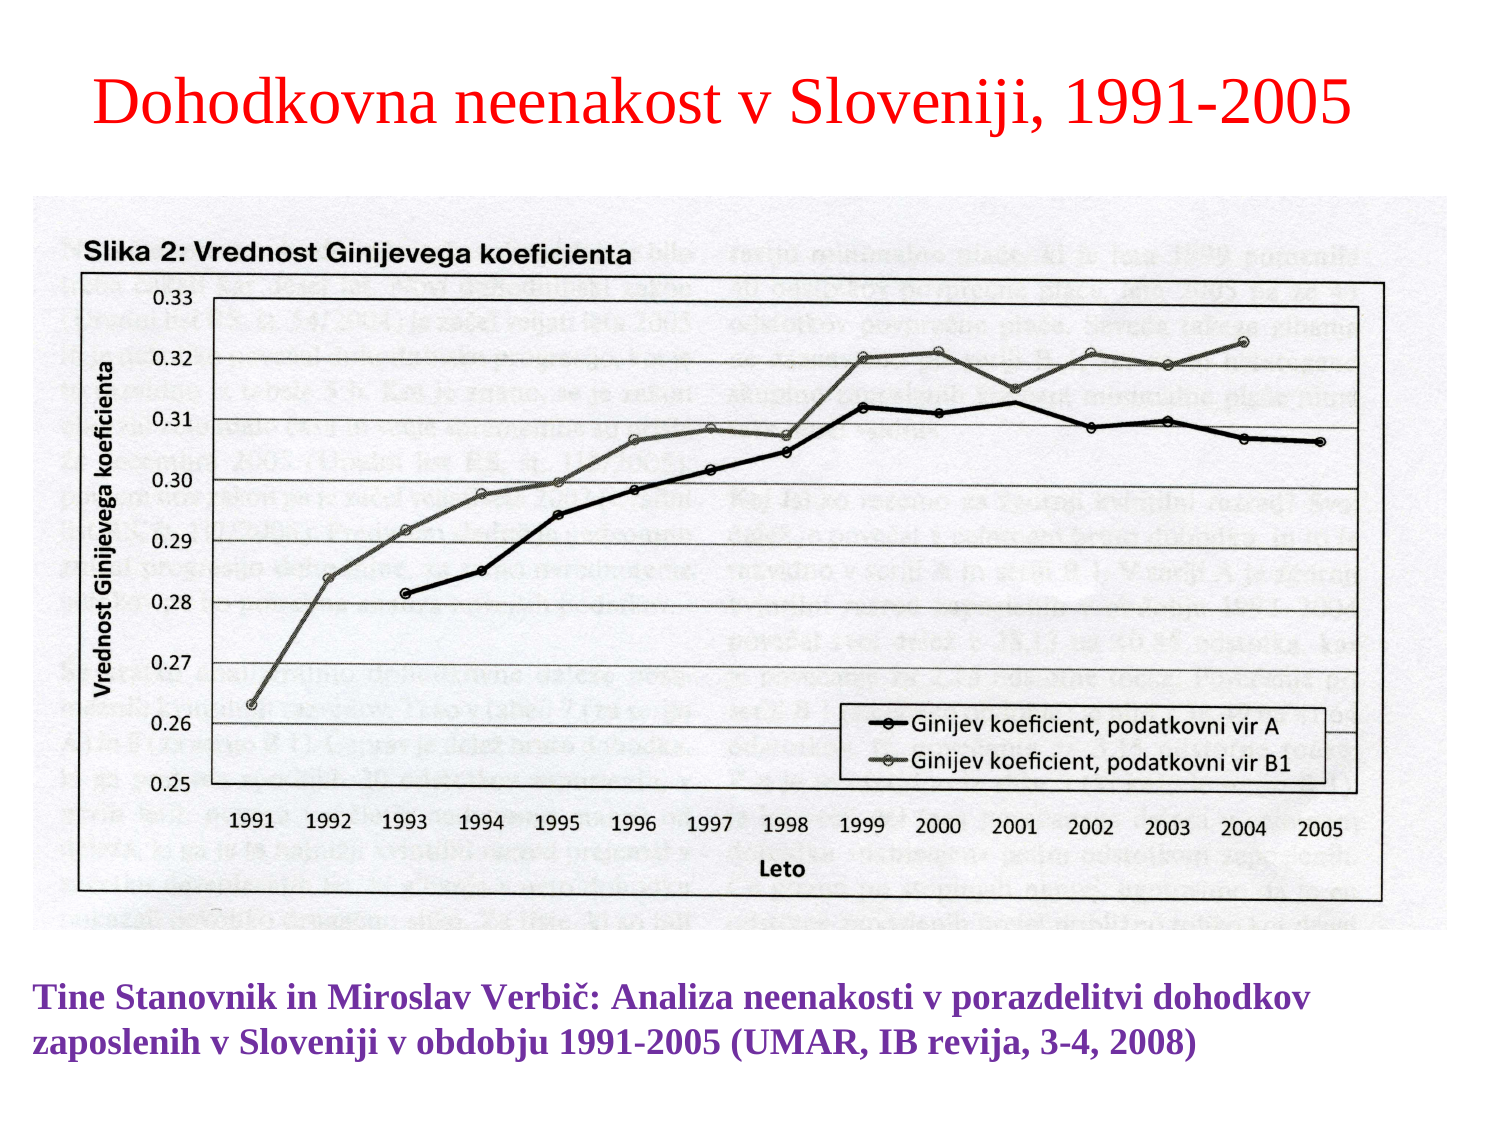

# Dohodkovna neenakost v Sloveniji, 1991-2005
Tine Stanovnik in Miroslav Verbič: Analiza neenakosti v porazdelitvi dohodkov zaposlenih v Sloveniji v obdobju 1991-2005 (UMAR, IB revija, 3-4, 2008)